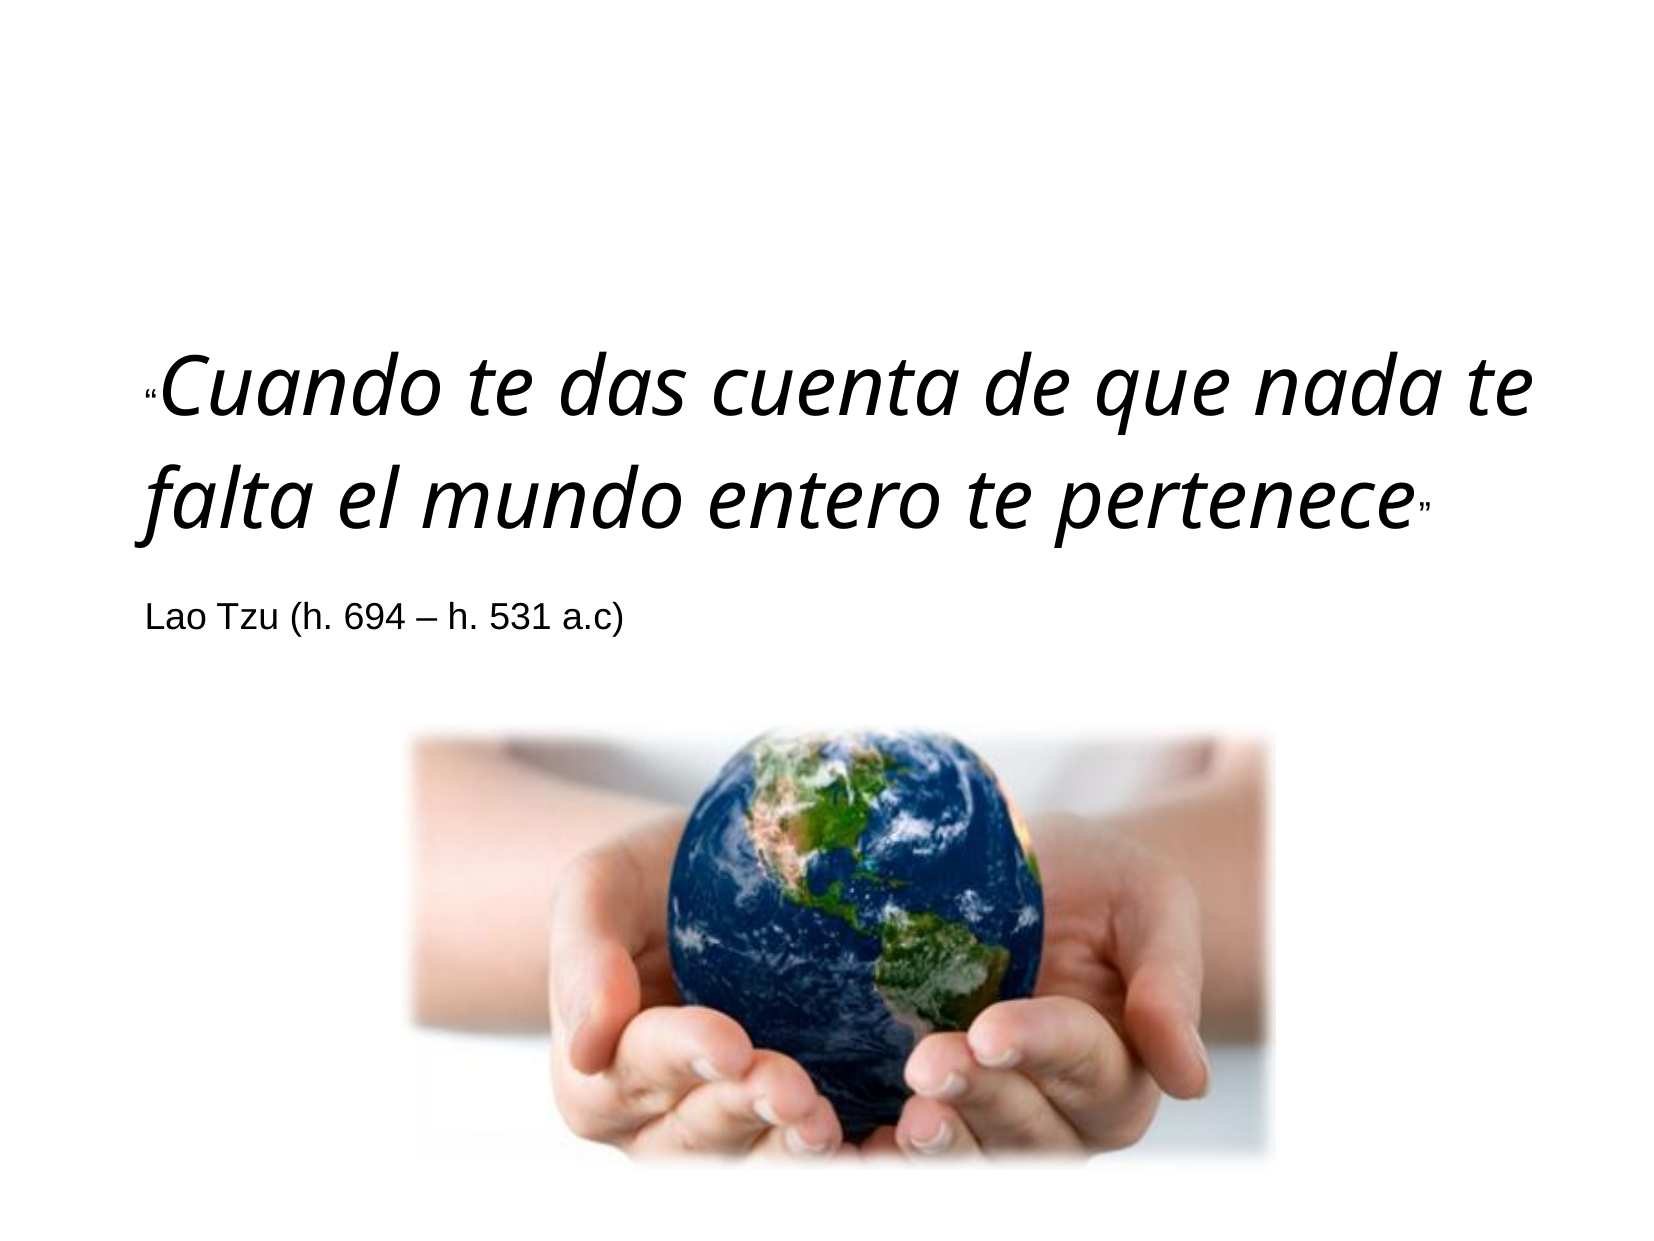

#
“Cuando te das cuenta de que nada te falta el mundo entero te pertenece”
Lao Tzu (h. 694 – h. 531 a.c)